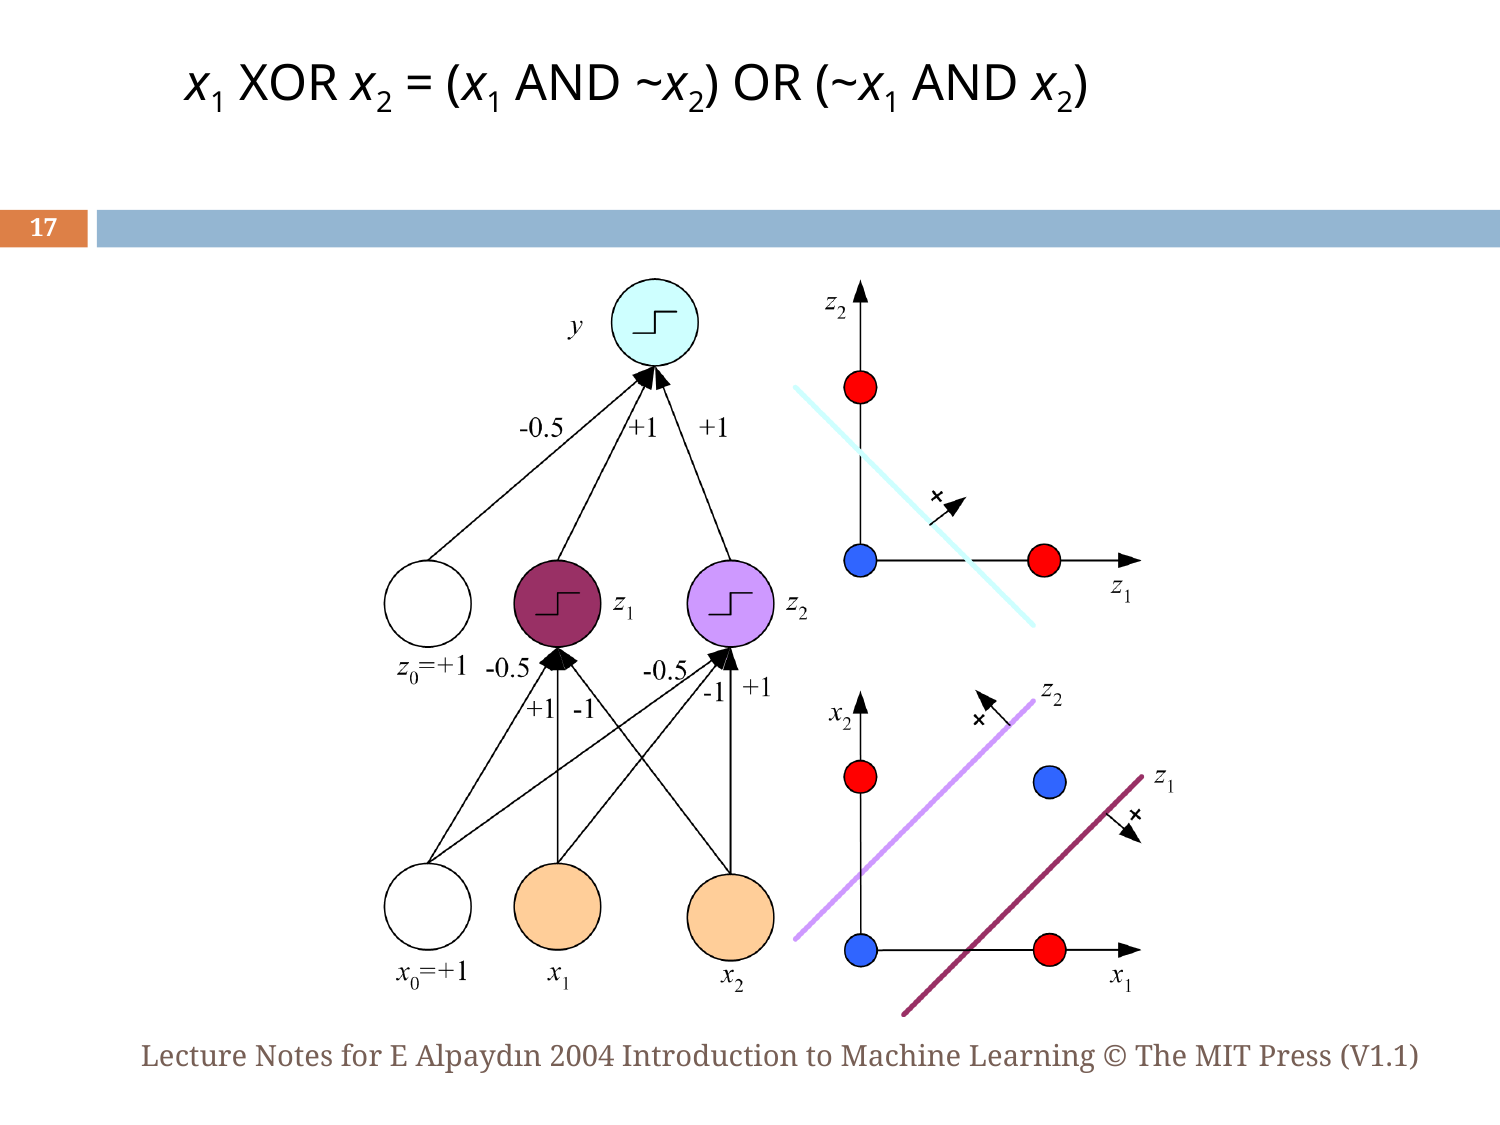

x1 XOR x2 = (x1 AND ~x2) OR (~x1 AND x2)
Lecture Notes for E Alpaydın 2004 Introduction to Machine Learning © The MIT Press (V1.1)